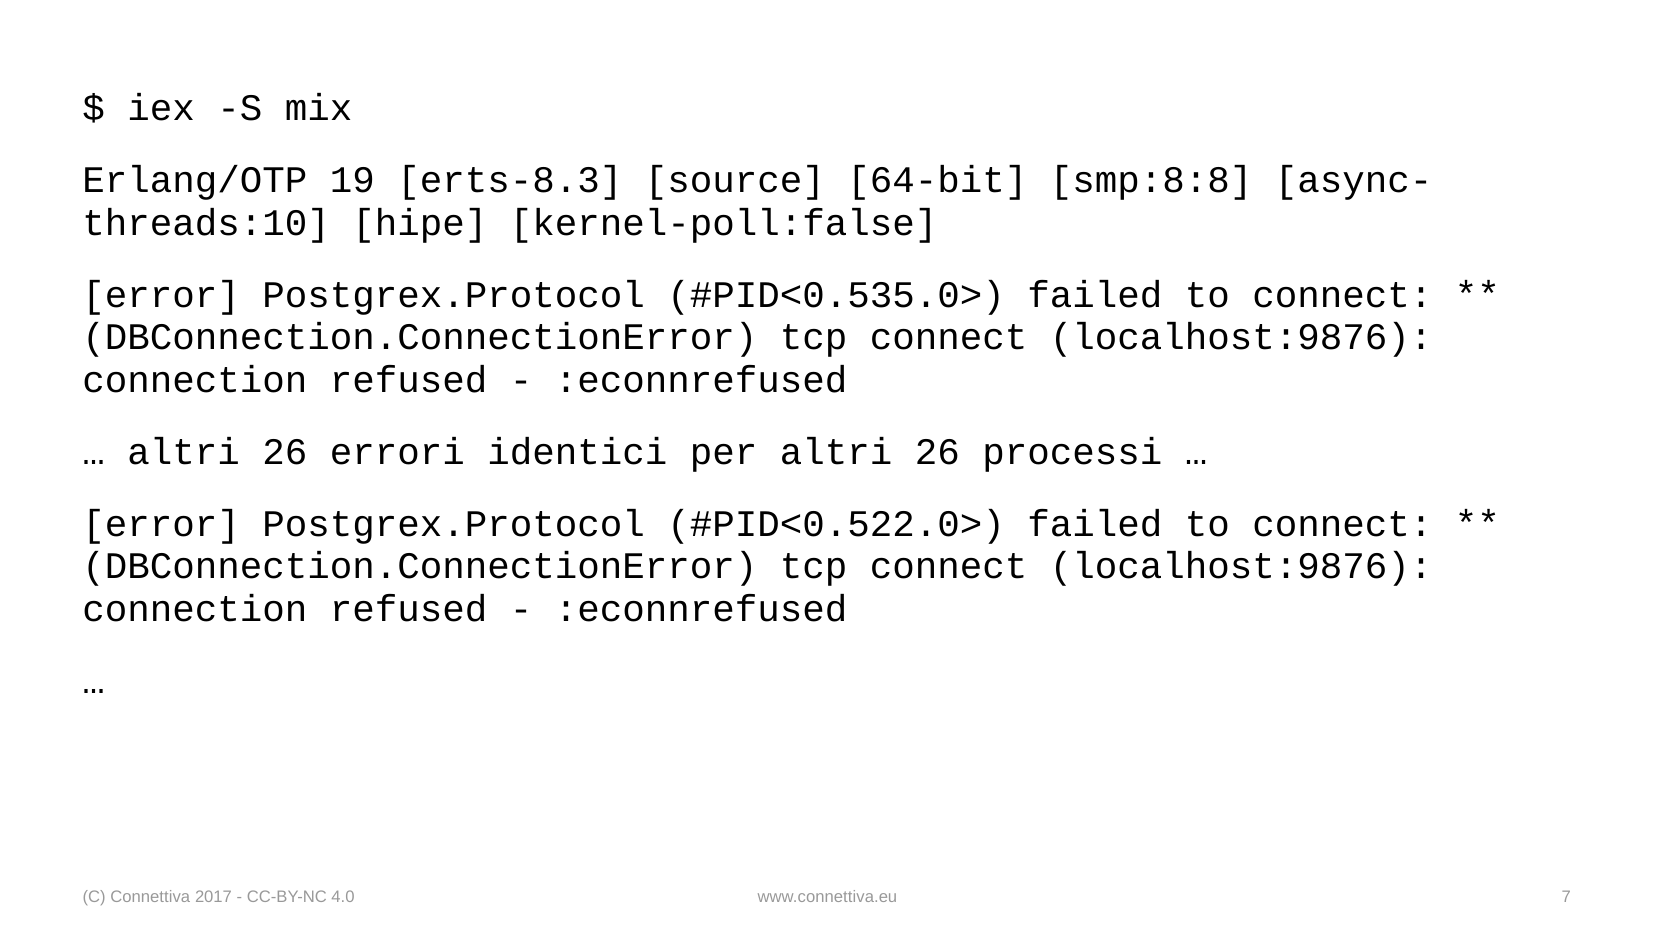

# $ iex -S mix
Erlang/OTP 19 [erts-8.3] [source] [64-bit] [smp:8:8] [async-threads:10] [hipe] [kernel-poll:false]
[error] Postgrex.Protocol (#PID<0.535.0>) failed to connect: ** (DBConnection.ConnectionError) tcp connect (localhost:9876): connection refused - :econnrefused
… altri 26 errori identici per altri 26 processi …
[error] Postgrex.Protocol (#PID<0.522.0>) failed to connect: ** (DBConnection.ConnectionError) tcp connect (localhost:9876): connection refused - :econnrefused
…
(C) Connettiva 2017 - CC-BY-NC 4.0
www.connettiva.eu
7